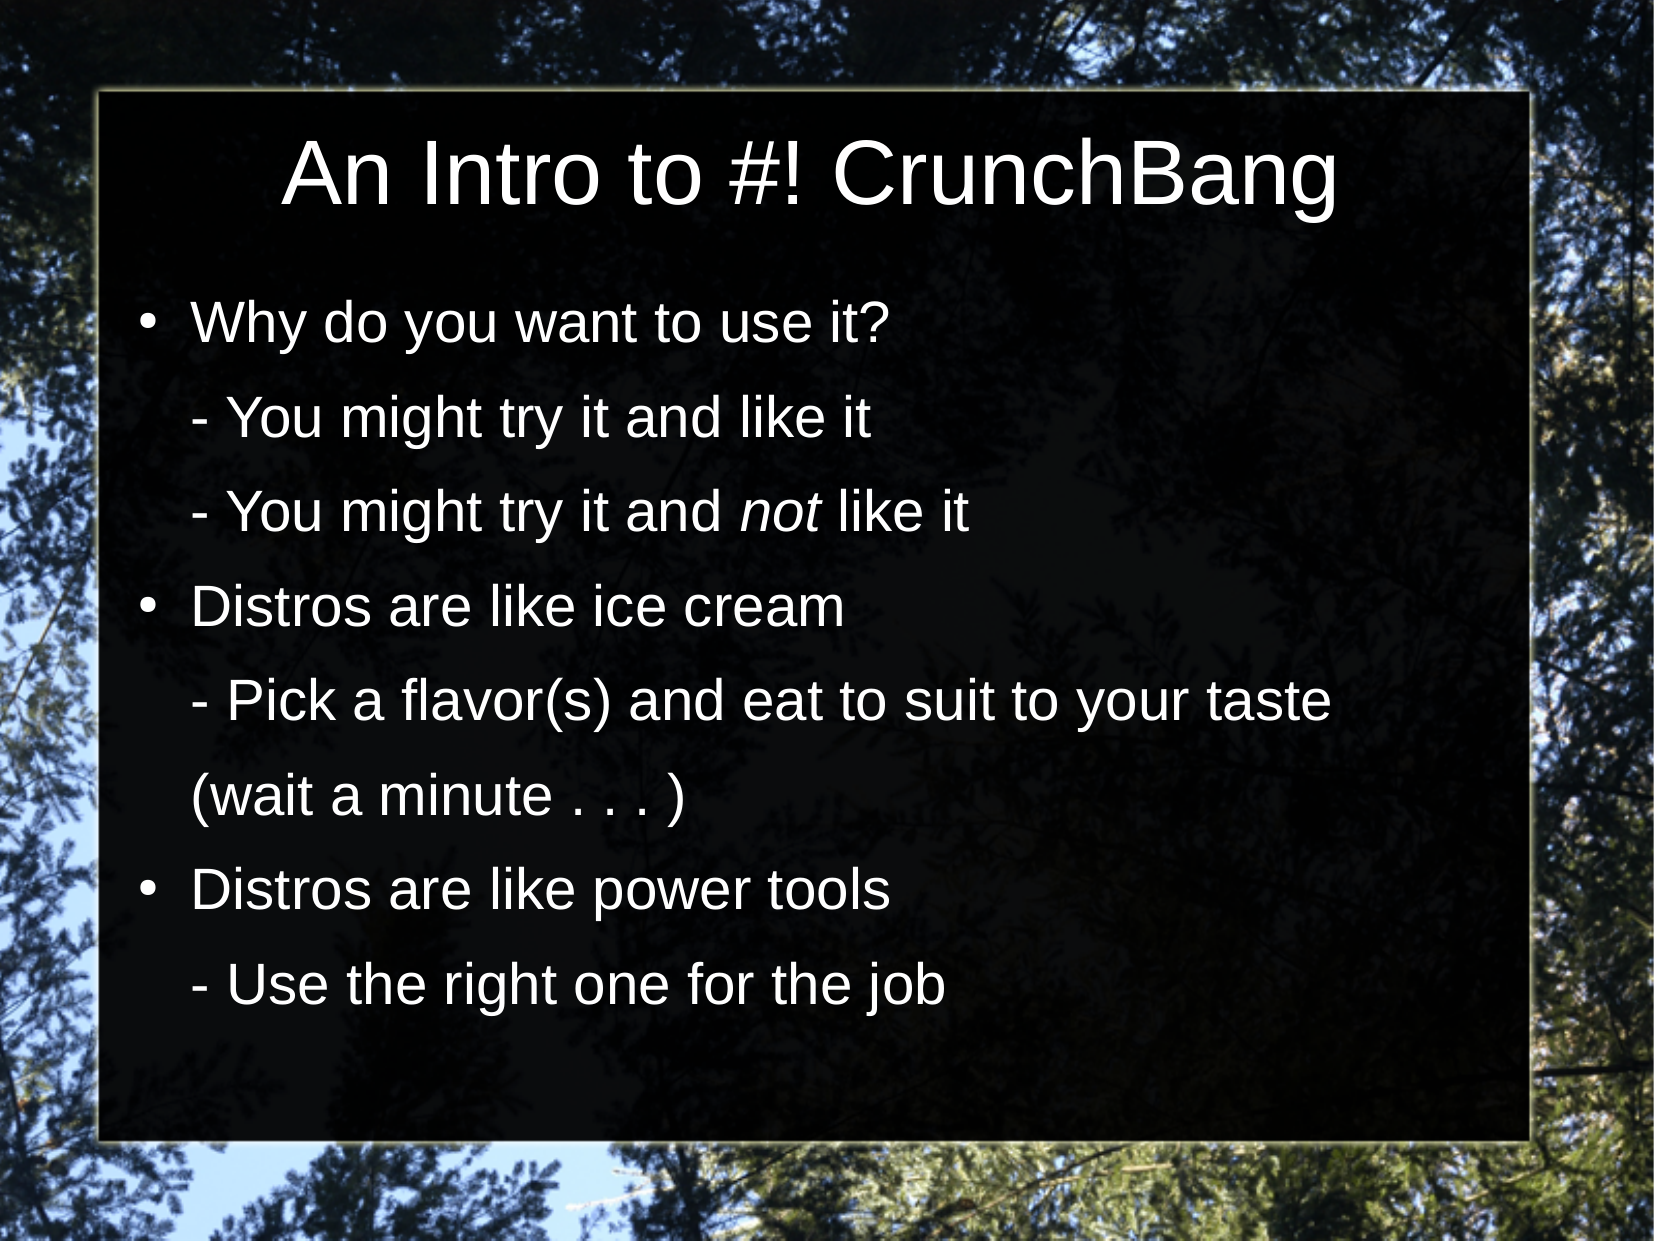

# An Intro to #! CrunchBang
Why do you want to use it?
- You might try it and like it
- You might try it and not like it
Distros are like ice cream
- Pick a flavor(s) and eat to suit to your taste
(wait a minute . . . )
Distros are like power tools
- Use the right one for the job